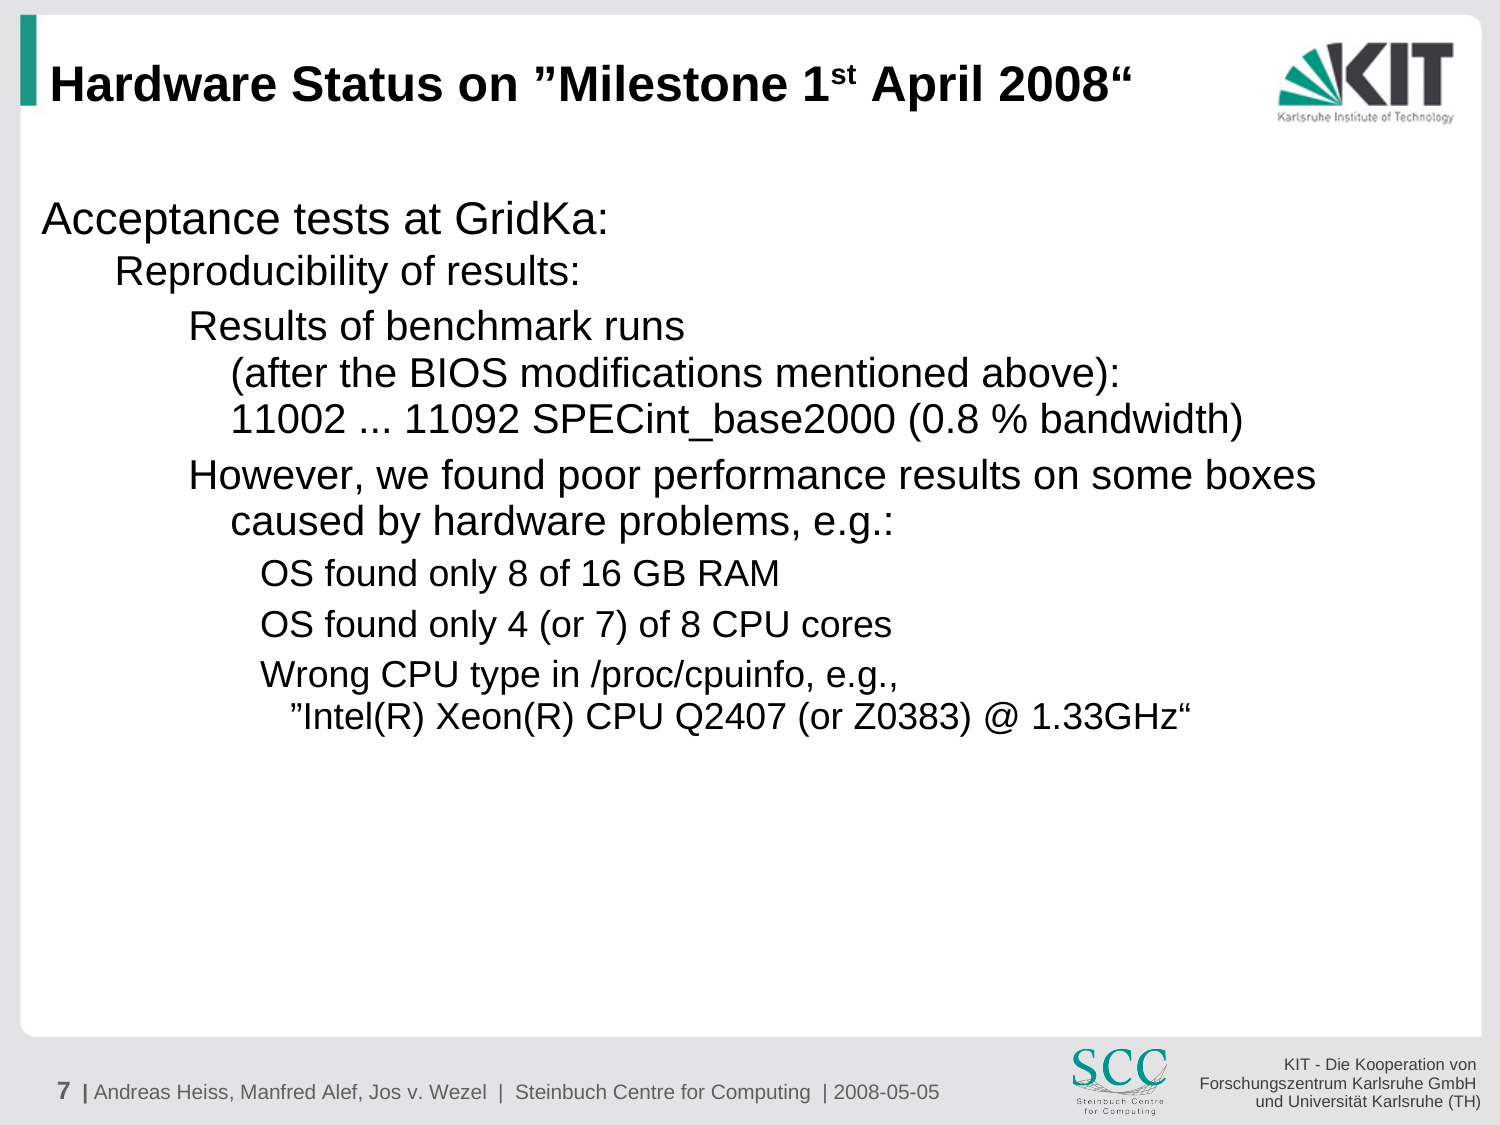

Hardware Status on ”Milestone 1st April 2008“
# Acceptance tests at GridKa:
Reproducibility of results:
Results of benchmark runs
(after the BIOS modifications mentioned above):
11002 ... 11092 SPECint_base2000 (0.8 % bandwidth)
However, we found poor performance results on some boxes
caused by hardware problems, e.g.:
OS found only 8 of 16 GB RAM
OS found only 4 (or 7) of 8 CPU cores
Wrong CPU type in /proc/cpuinfo, e.g.,
”Intel(R) Xeon(R) CPU Q2407 (or Z0383) @ 1.33GHz“